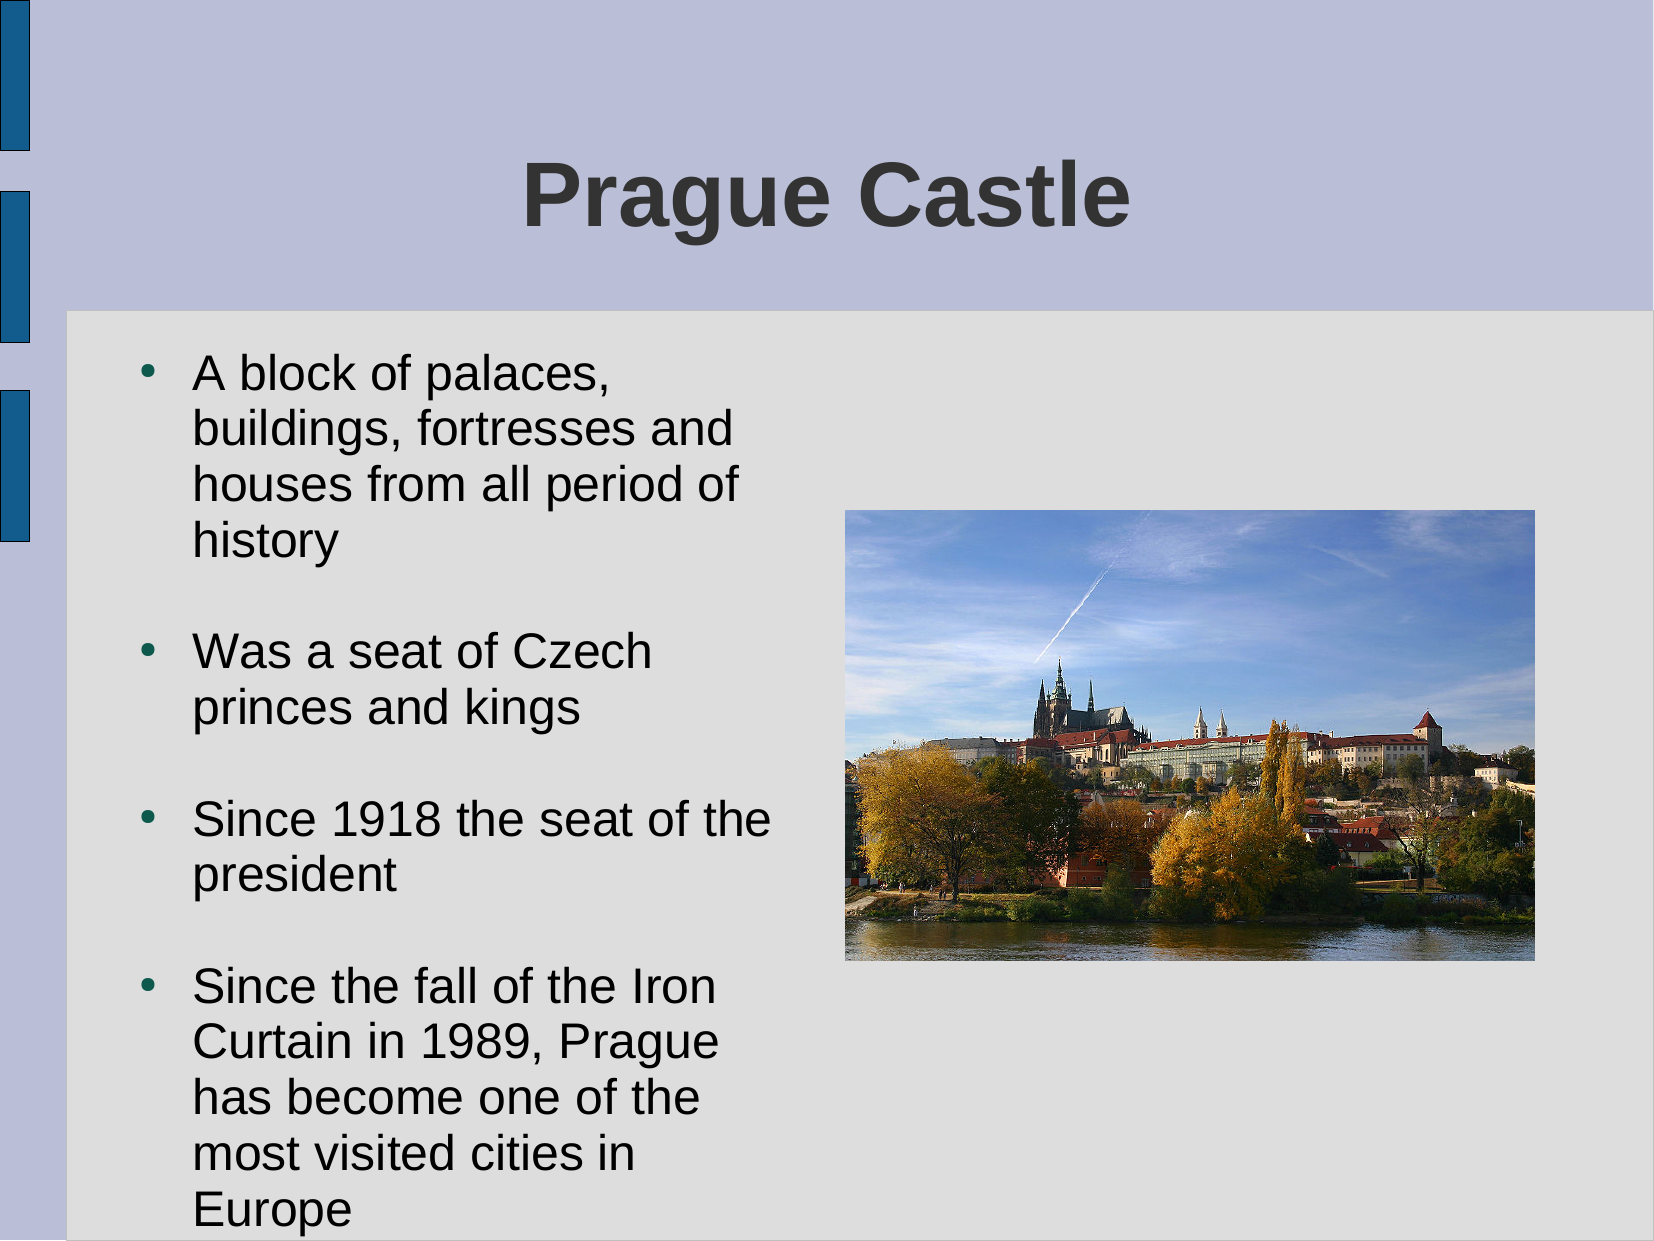

# Prague Castle
A block of palaces, buildings, fortresses and houses from all period of history
Was a seat of Czech princes and kings
Since 1918 the seat of the president
Since the fall of the Iron Curtain in 1989, Prague has become one of the most visited cities in Europe